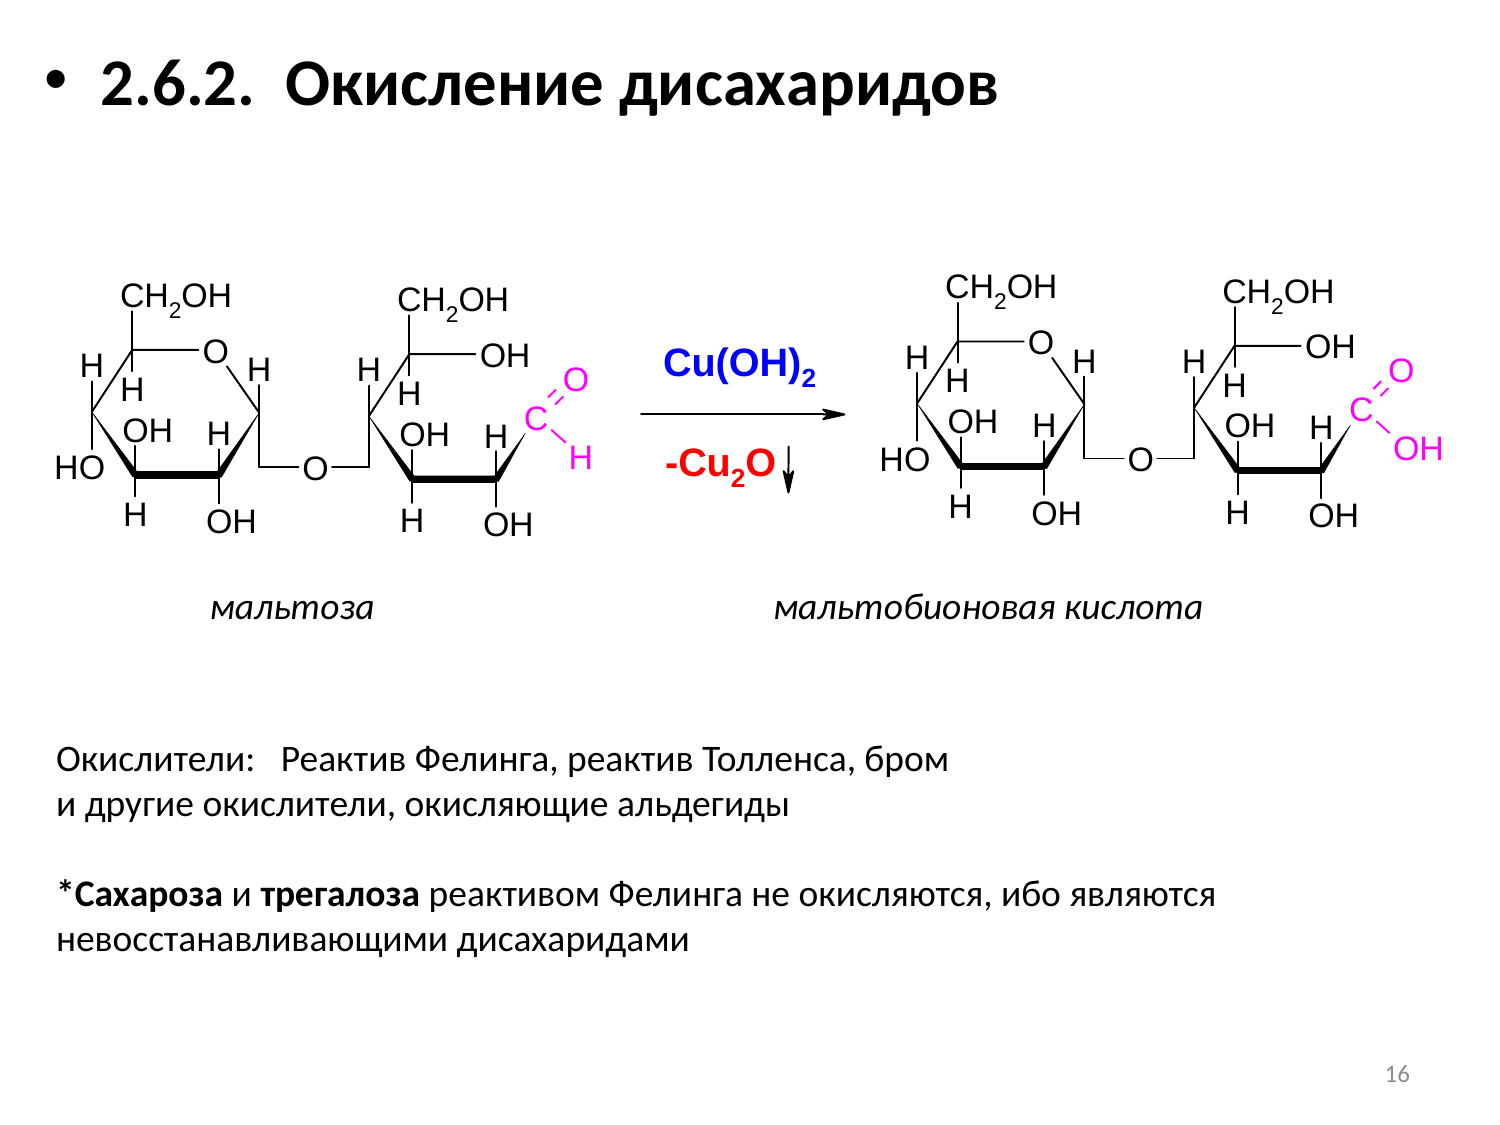

# 2.6.2. Окисление дисахаридов
мальтоза мальтобионовая кислота
Окислители: Реактив Фелинга, реактив Толленса, бром
и другие окислители, окисляющие альдегиды
*Сахароза и трегалоза реактивом Фелинга не окисляются, ибо являются невосстанавливающими дисахаридами